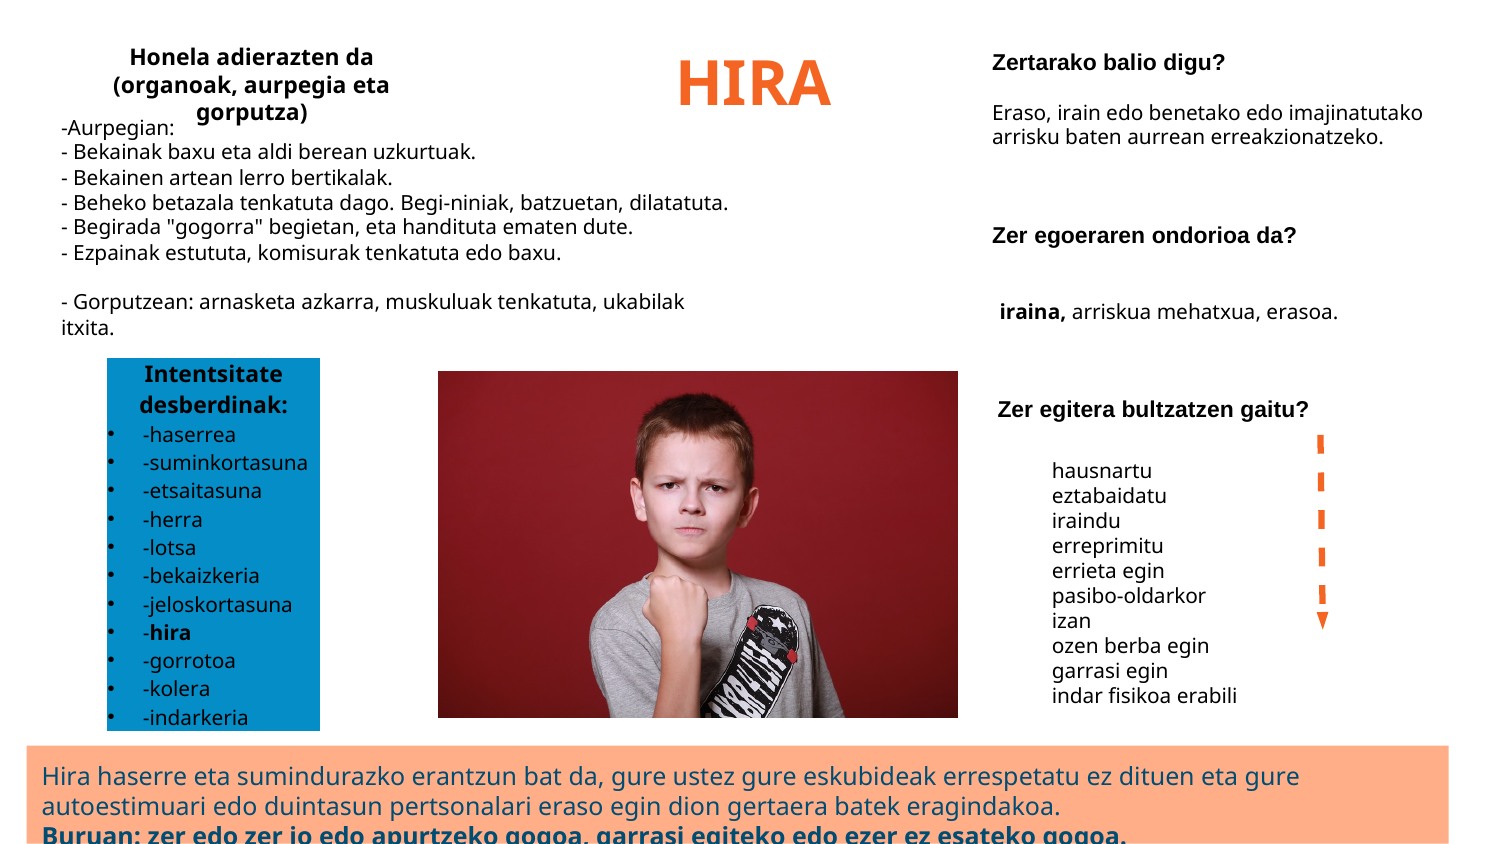

Honela adierazten da
(organoak, aurpegia eta gorputza)
# HIRA
Zertarako balio digu?
Eraso, irain edo benetako edo imajinatutako arrisku baten aurrean erreakzionatzeko.
-Aurpegian:
- Bekainak baxu eta aldi berean uzkurtuak.
- Bekainen artean lerro bertikalak.
- Beheko betazala tenkatuta dago. Begi-niniak, batzuetan, dilatatuta.
- Begirada "gogorra" begietan, eta handituta ematen dute.
- Ezpainak estututa, komisurak tenkatuta edo baxu.
- Gorputzean: arnasketa azkarra, muskuluak tenkatuta, ukabilak itxita.
Zer egoeraren ondorioa da?
iraina, arriskua mehatxua, erasoa.
| Intentsitate desberdinak: |
| --- |
| -haserrea -suminkortasuna -etsaitasuna -herra -lotsa -bekaizkeria -jeloskortasuna -hira -gorrotoa -kolera -indarkeria |
Zer egitera bultzatzen gaitu?
hausnartu
eztabaidatu
iraindu
erreprimitu
errieta egin
pasibo-oldarkor izan
ozen berba egin garrasi egin
indar fisikoa erabili
Hira haserre eta sumindurazko erantzun bat da, gure ustez gure eskubideak errespetatu ez dituen eta gure autoestimuari edo duintasun pertsonalari eraso egin dion gertaera batek eragindakoa.
Buruan: zer edo zer jo edo apurtzeko gogoa, garrasi egiteko edo ezer ez esateko gogoa.